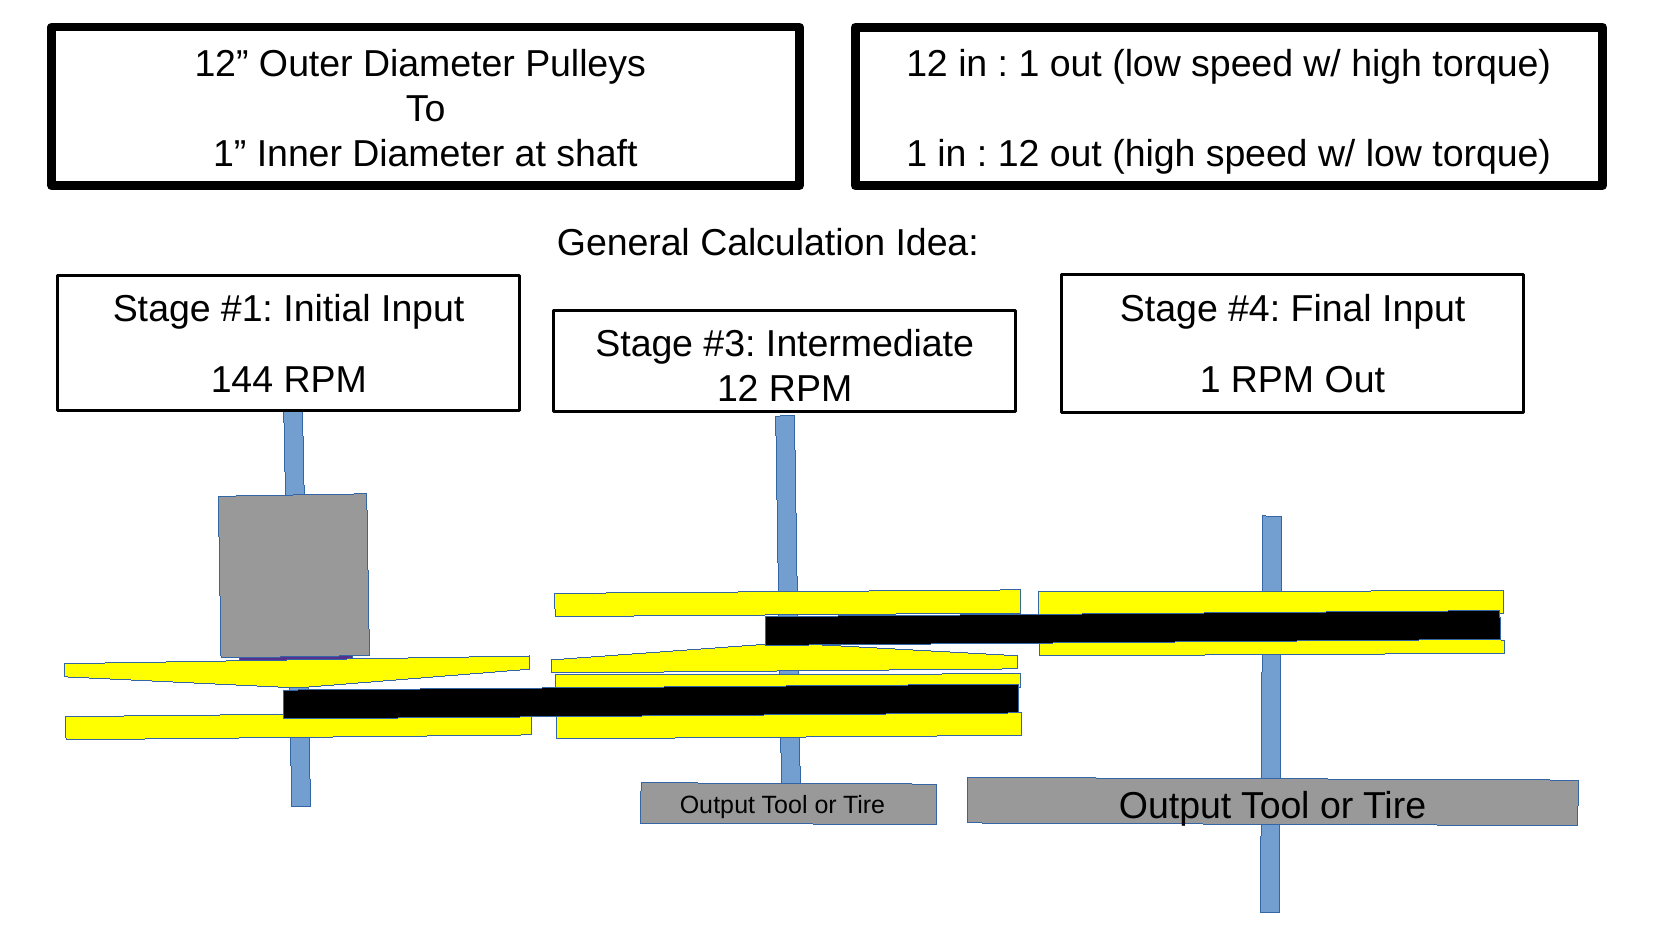

12” Outer Diameter Pulleys
To
1” Inner Diameter at shaft
12 in : 1 out (low speed w/ high torque)
1 in : 12 out (high speed w/ low torque)
General Calculation Idea:
Stage #4: Final Input
Stage #1: Initial Input
Stage #3: Intermediate
12 RPM
1 RPM Out
144 RPM
.
Output Tool or Tire
Output Tool or Tire